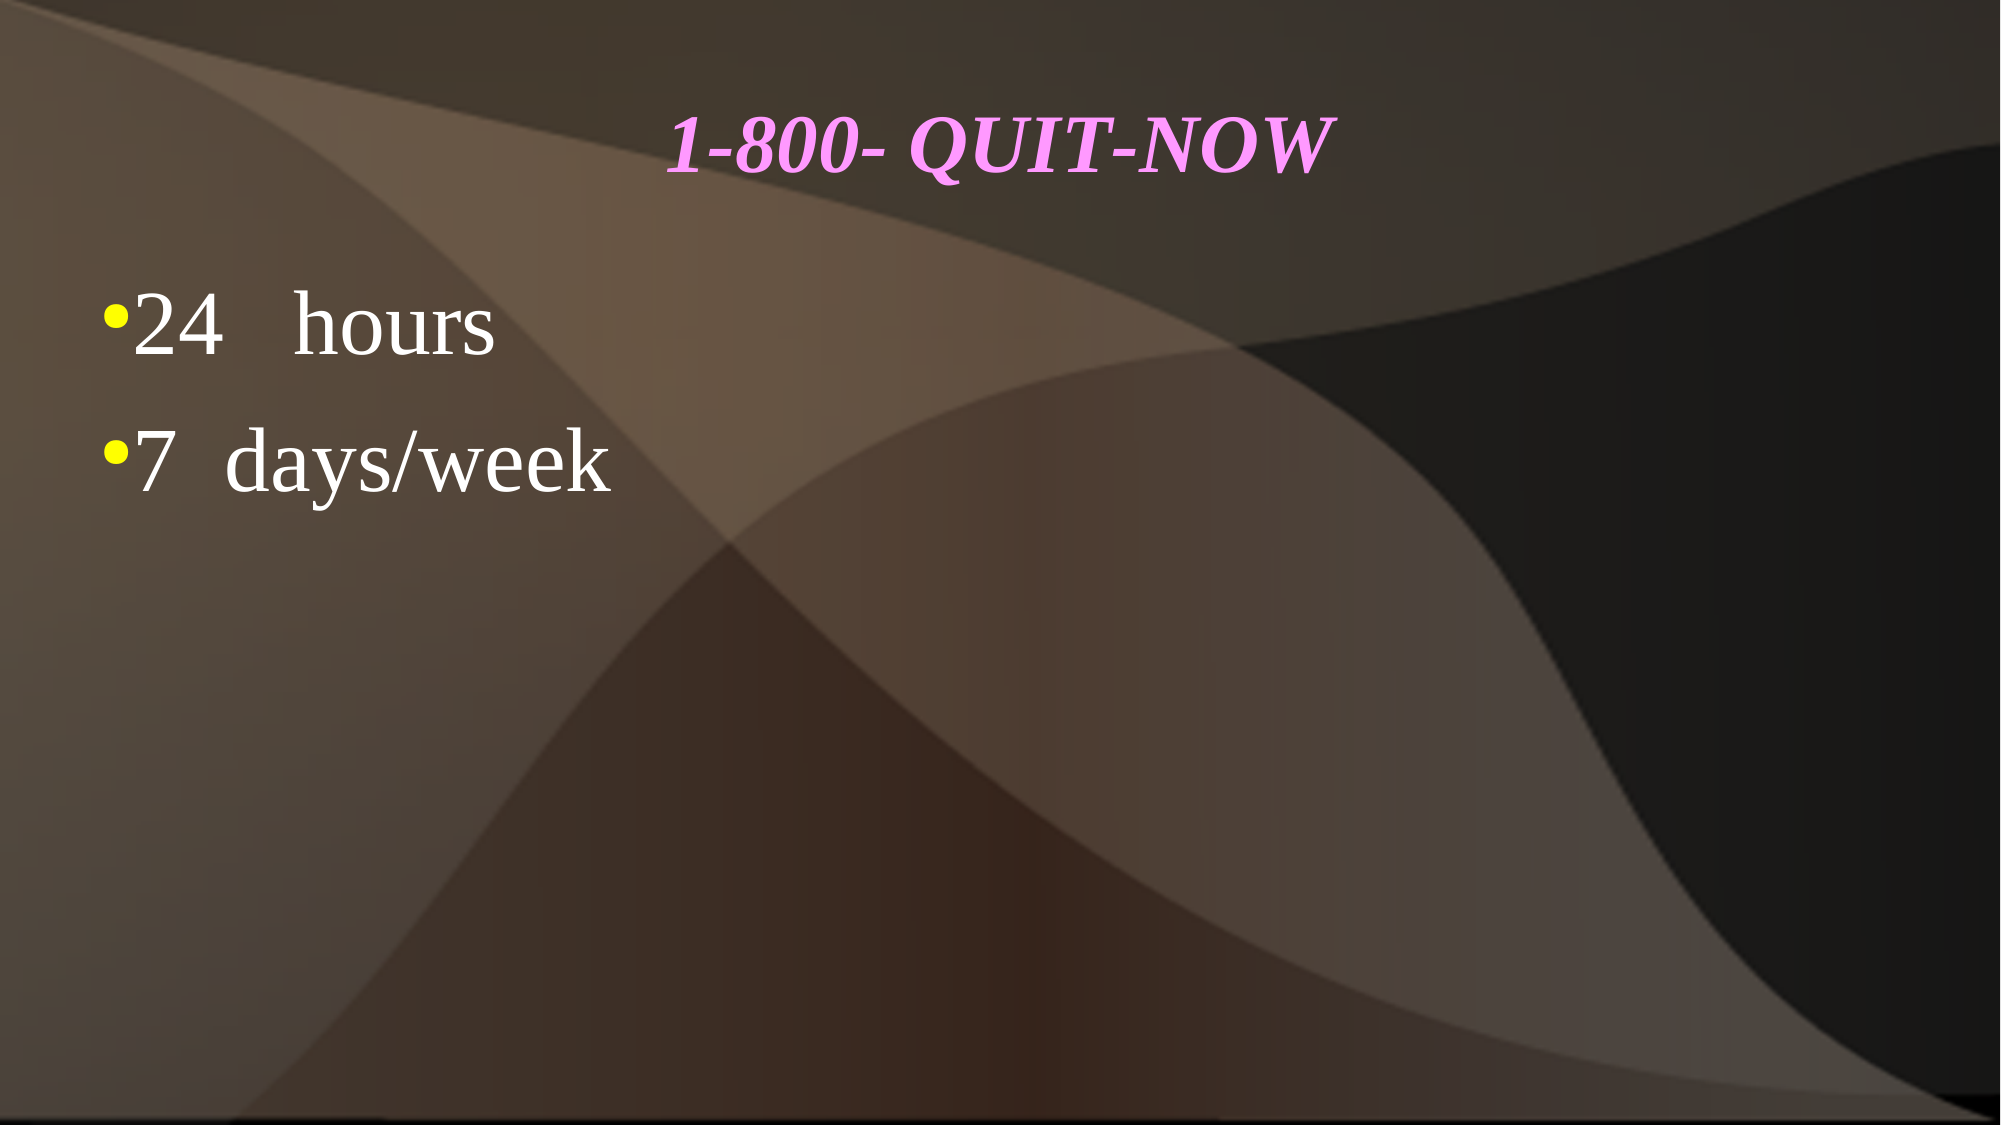

# 1-800- QUIT-NOW
24 hours
7 days/week